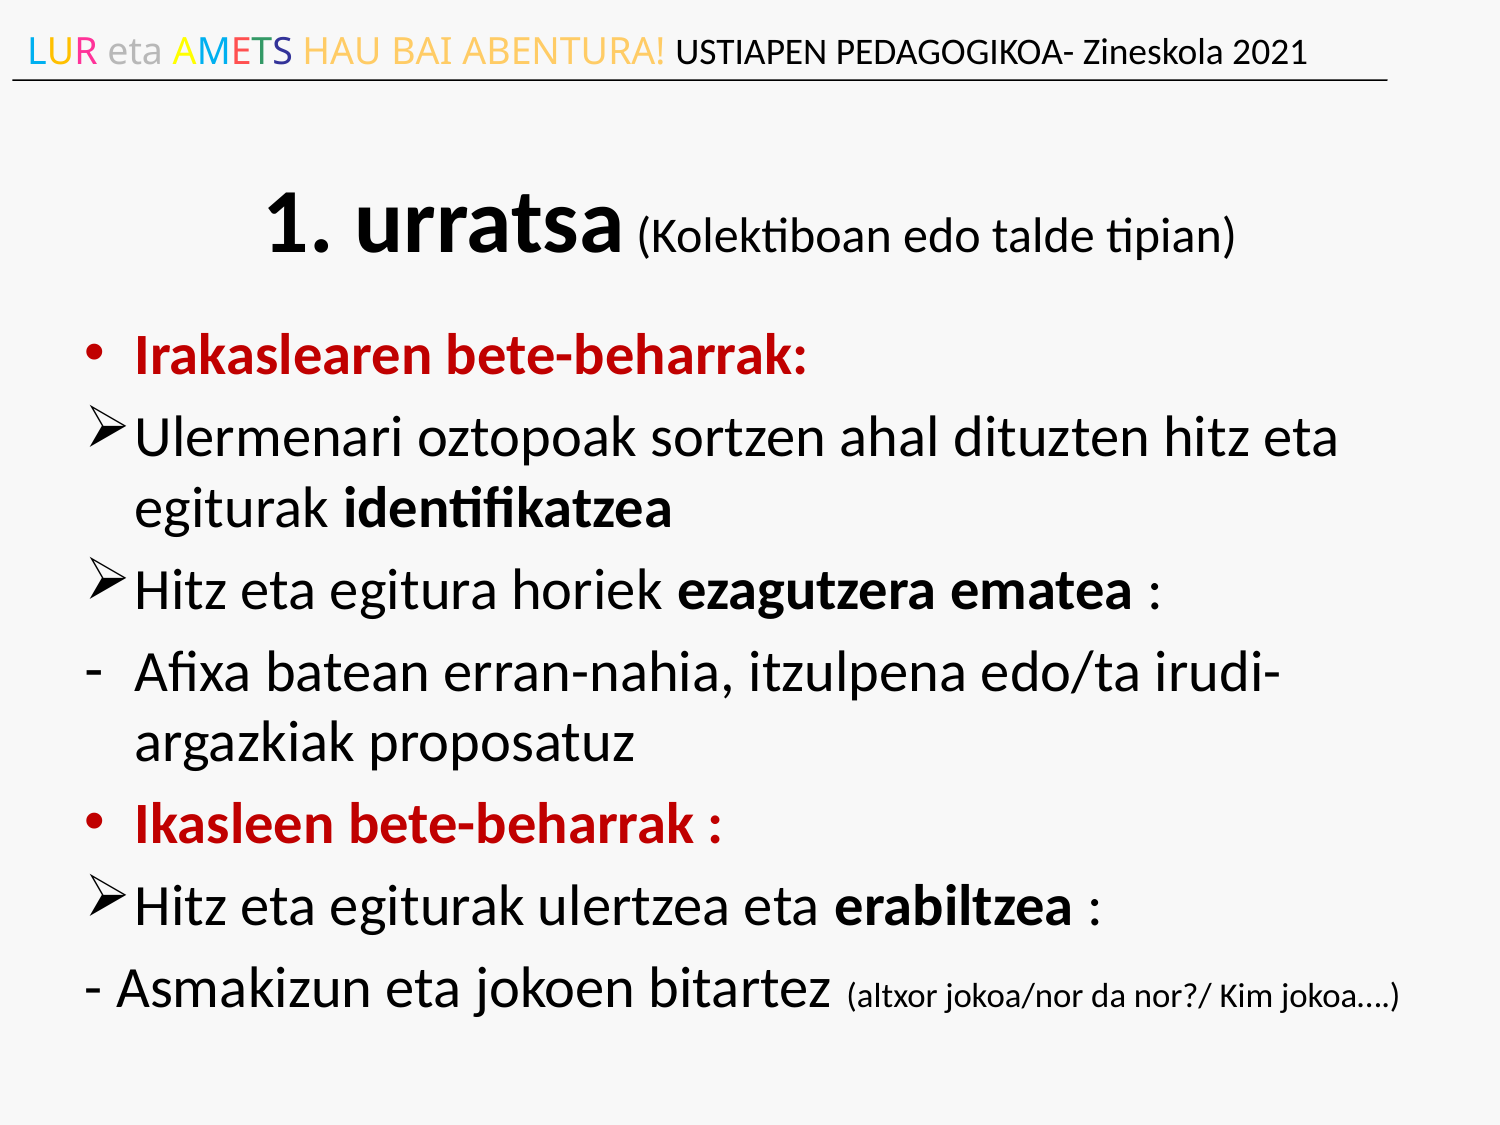

LUR eta AMETS HAU BAI ABENTURA! USTIAPEN PEDAGOGIKOA- Zineskola 2021
# 1. urratsa (Kolektiboan edo talde tipian)
Irakaslearen bete-beharrak:
Ulermenari oztopoak sortzen ahal dituzten hitz eta egiturak identifikatzea
Hitz eta egitura horiek ezagutzera ematea :
Afixa batean erran-nahia, itzulpena edo/ta irudi-argazkiak proposatuz
Ikasleen bete-beharrak :
Hitz eta egiturak ulertzea eta erabiltzea :
- Asmakizun eta jokoen bitartez (altxor jokoa/nor da nor?/ Kim jokoa….)